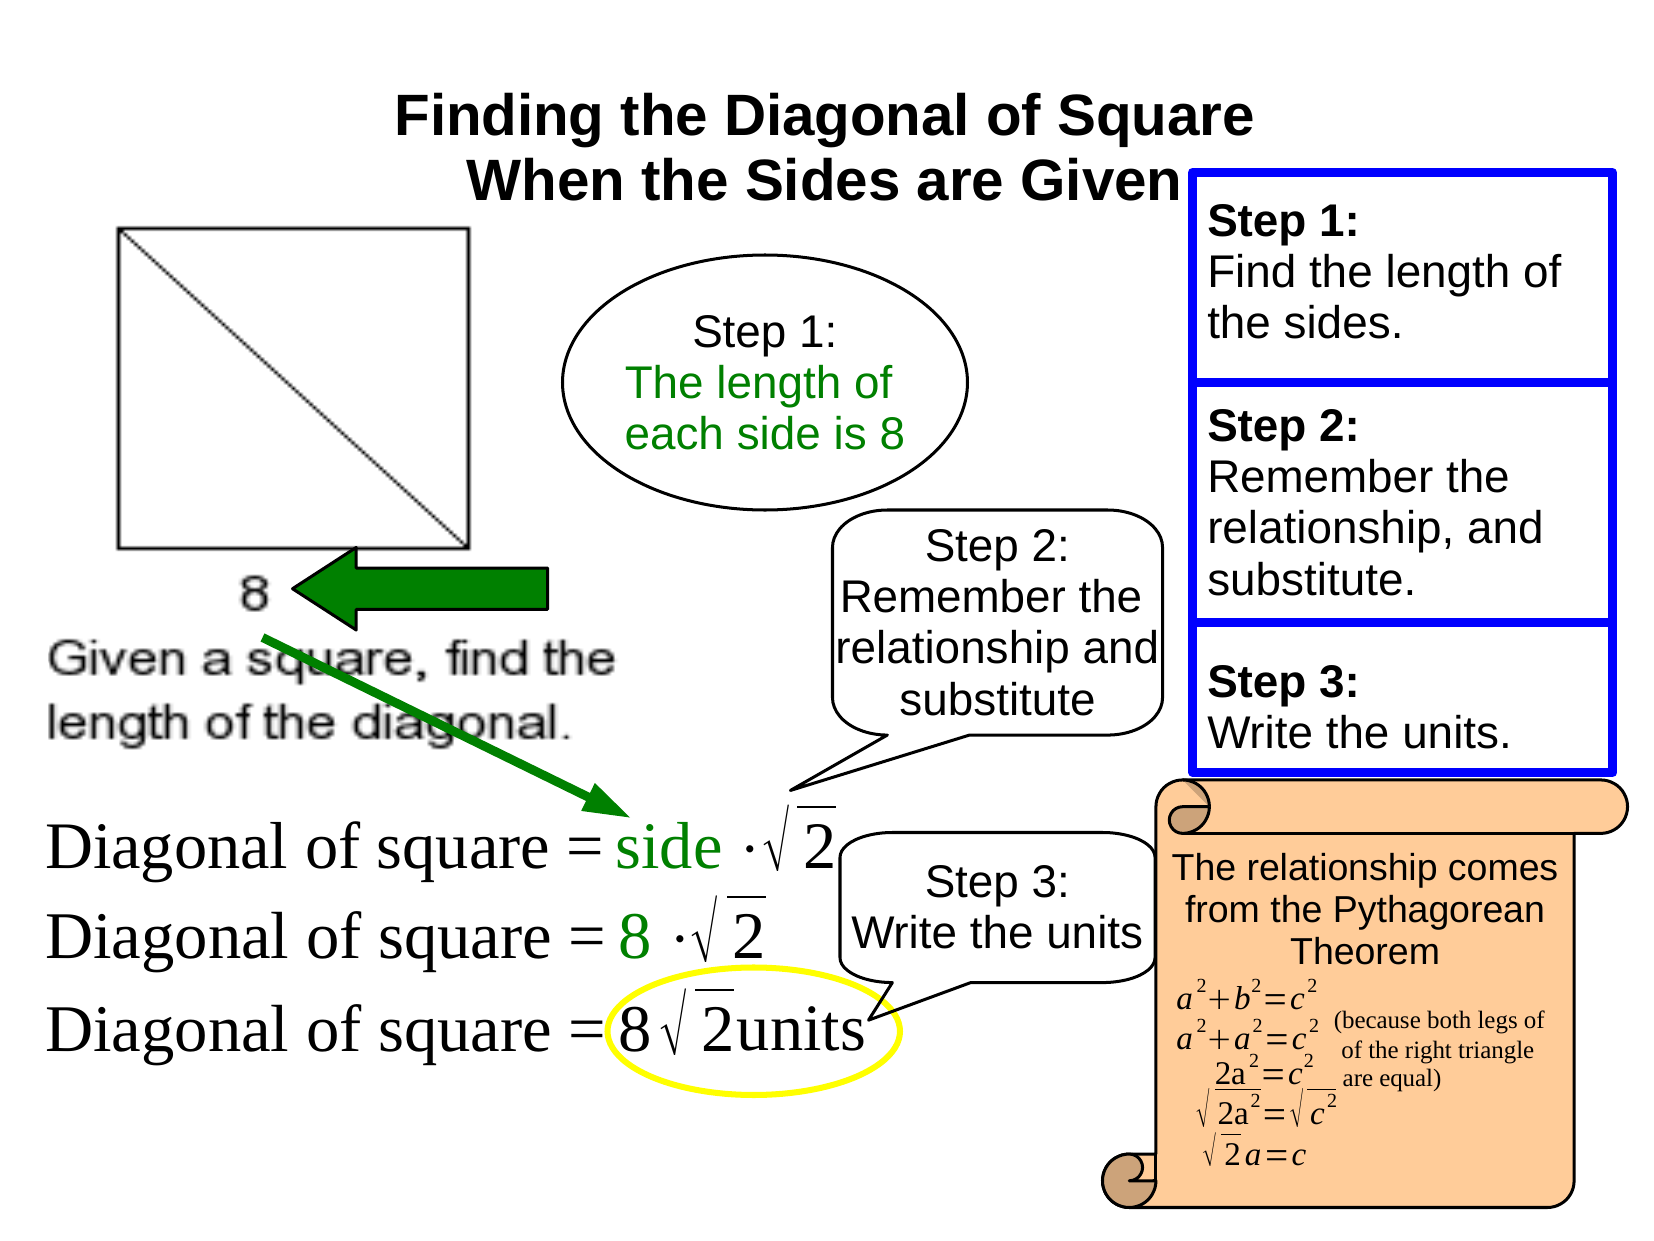

Finding the Diagonal of Square When the Sides are Given
Step 1:
Find the length of the sides.
Step 2:
Remember the relationship, and substitute.
Step 3:
Write the units.
Step 1:
The length of
each side is 8
Step 2:
Remember the
relationship and
substitute
The relationship comes
from the Pythagorean
Theorem
Step 3:
Write the units